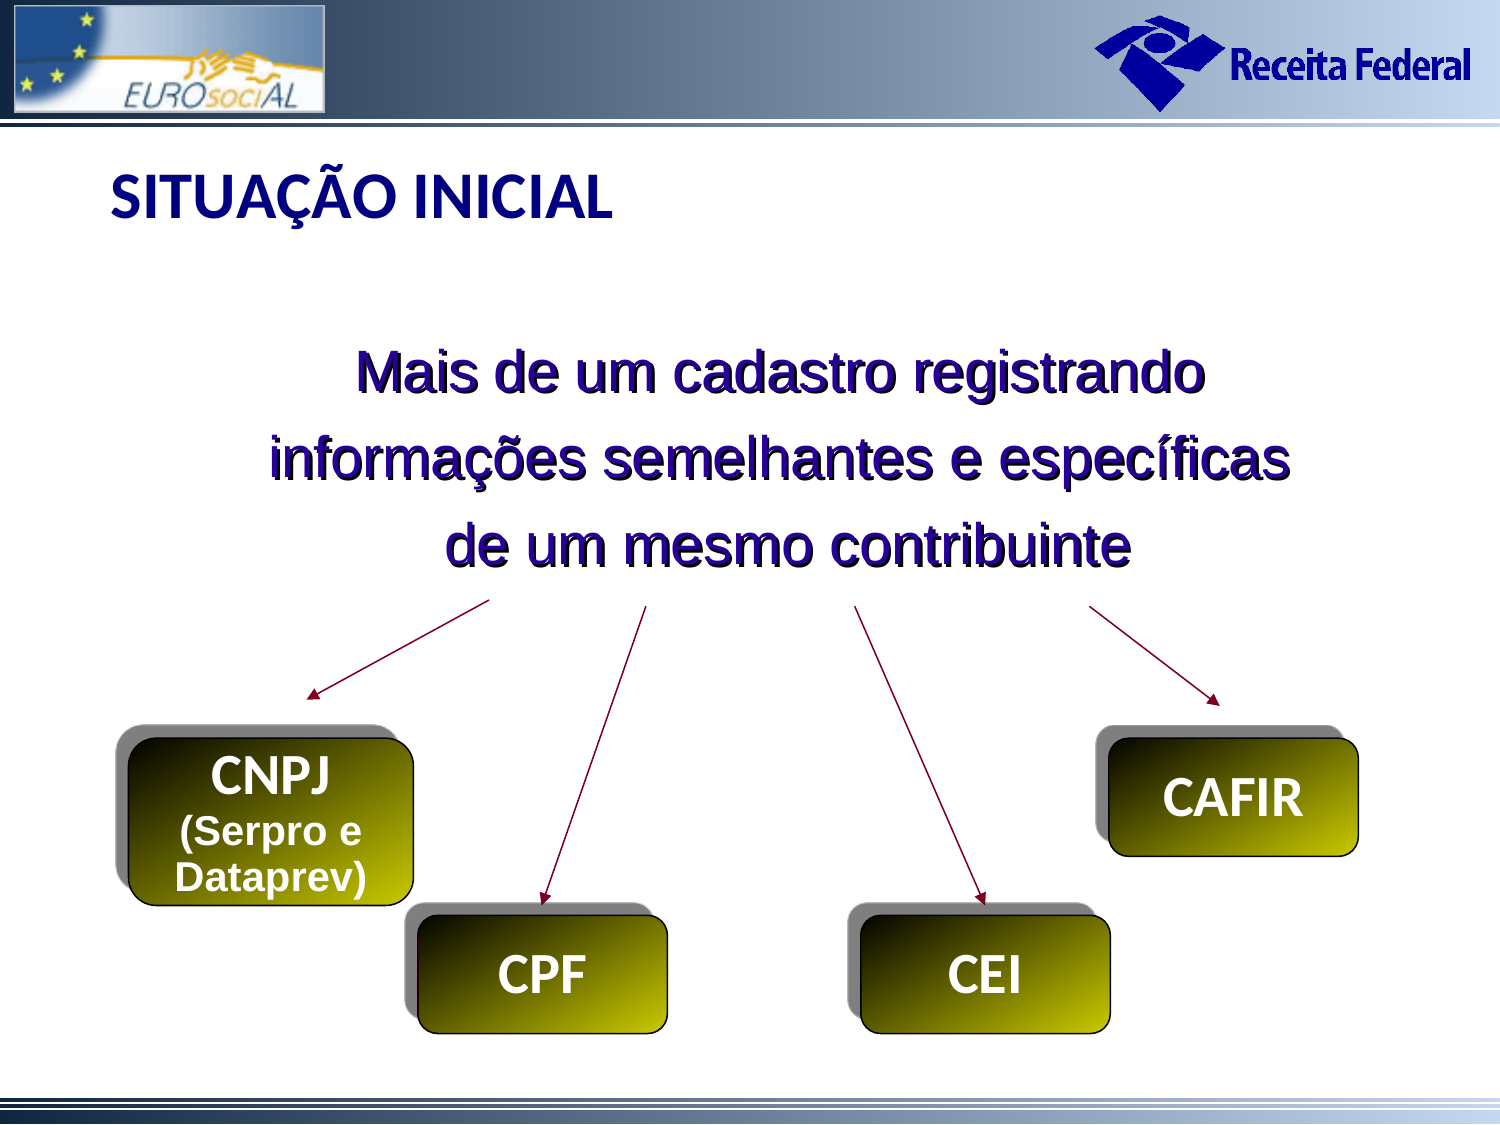

# SITUAÇÃO INICIAL
Mais de um cadastro registrando
informações semelhantes e específicas
de um mesmo contribuinte
CNPJ
(Serpro e Dataprev)
CAFIR
CPF
CEI